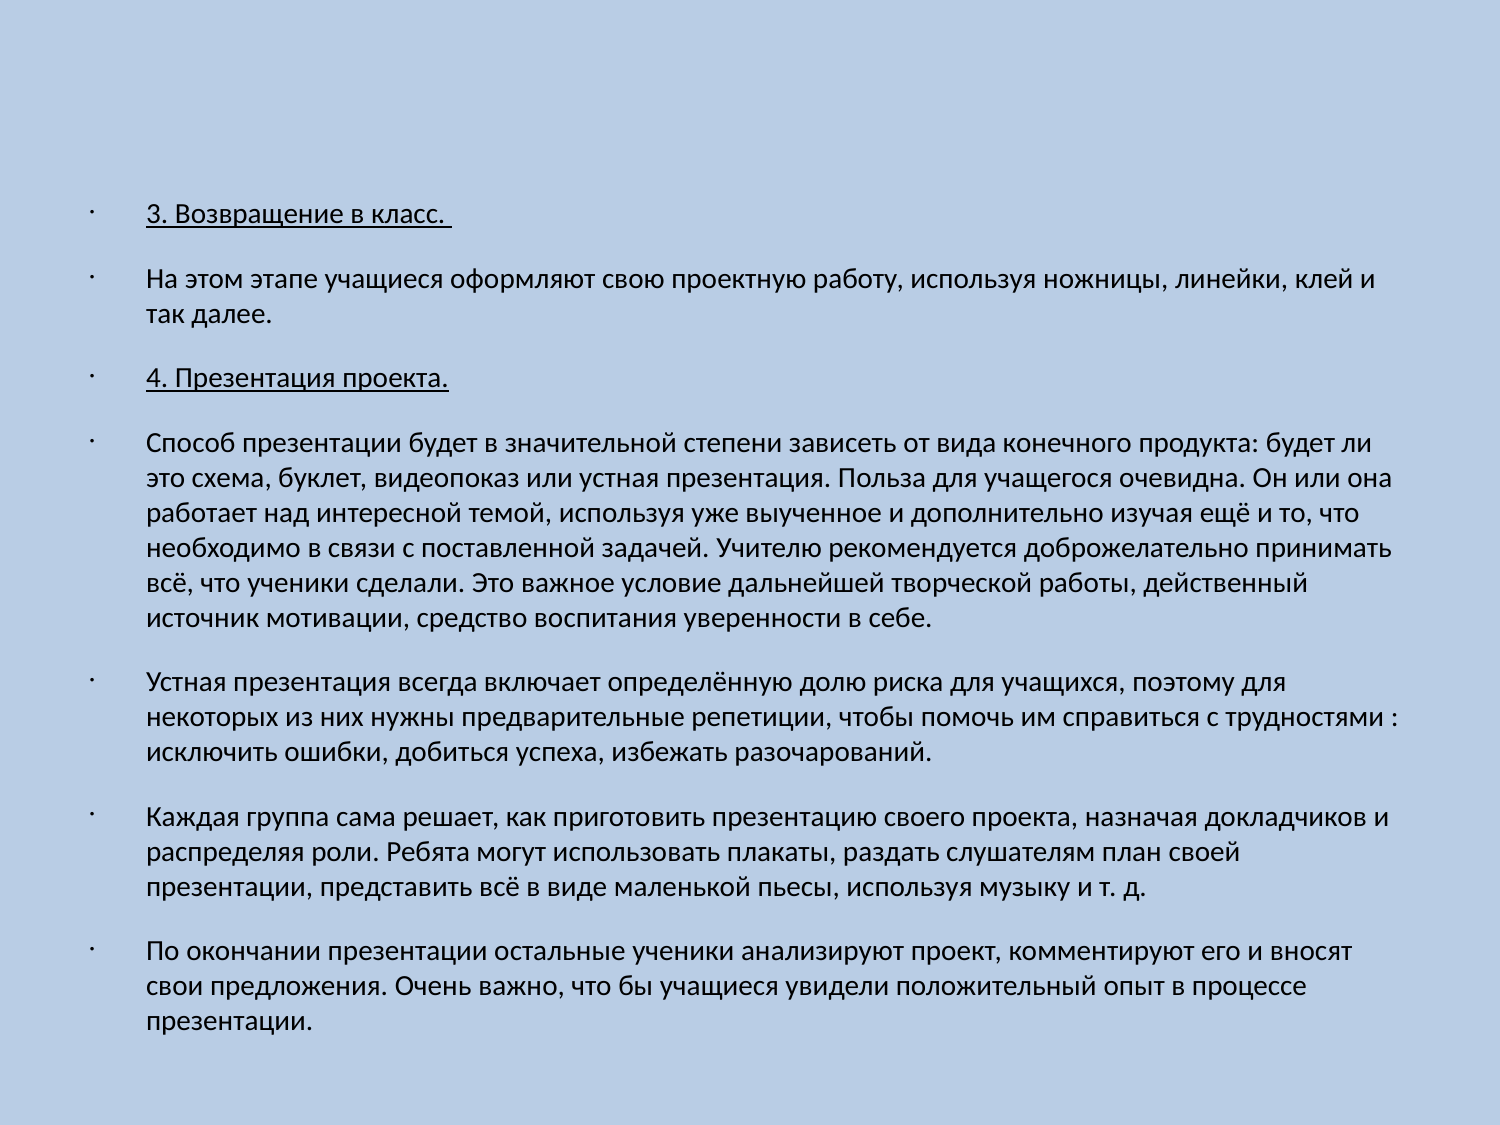

Проектная методика на уроках английского языка
# 3. Возвращение в класс.
На этом этапе учащиеся оформляют свою проектную работу, используя ножницы, линейки, клей и так далее.
4. Презентация проекта.
Способ презентации будет в значительной степени зависеть от вида конечного продукта: будет ли это схема, буклет, видеопоказ или устная презентация. Польза для учащегося очевидна. Он или она работает над интересной темой, используя уже выученное и дополнительно изучая ещё и то, что необходимо в связи с поставленной задачей. Учителю рекомендуется доброжелательно принимать всё, что ученики сделали. Это важное условие дальнейшей творческой работы, действенный источник мотивации, средство воспитания уверенности в себе.
Устная презентация всегда включает определённую долю риска для учащихся, поэтому для некоторых из них нужны предварительные репетиции, чтобы помочь им справиться с трудностями : исключить ошибки, добиться успеха, избежать разочарований.
Каждая группа сама решает, как приготовить презентацию своего проекта, назначая докладчиков и распределяя роли. Ребята могут использовать плакаты, раздать слушателям план своей презентации, представить всё в виде маленькой пьесы, используя музыку и т. д.
По окончании презентации остальные ученики анализируют проект, комментируют его и вносят свои предложения. Очень важно, что бы учащиеся увидели положительный опыт в процессе презентации.